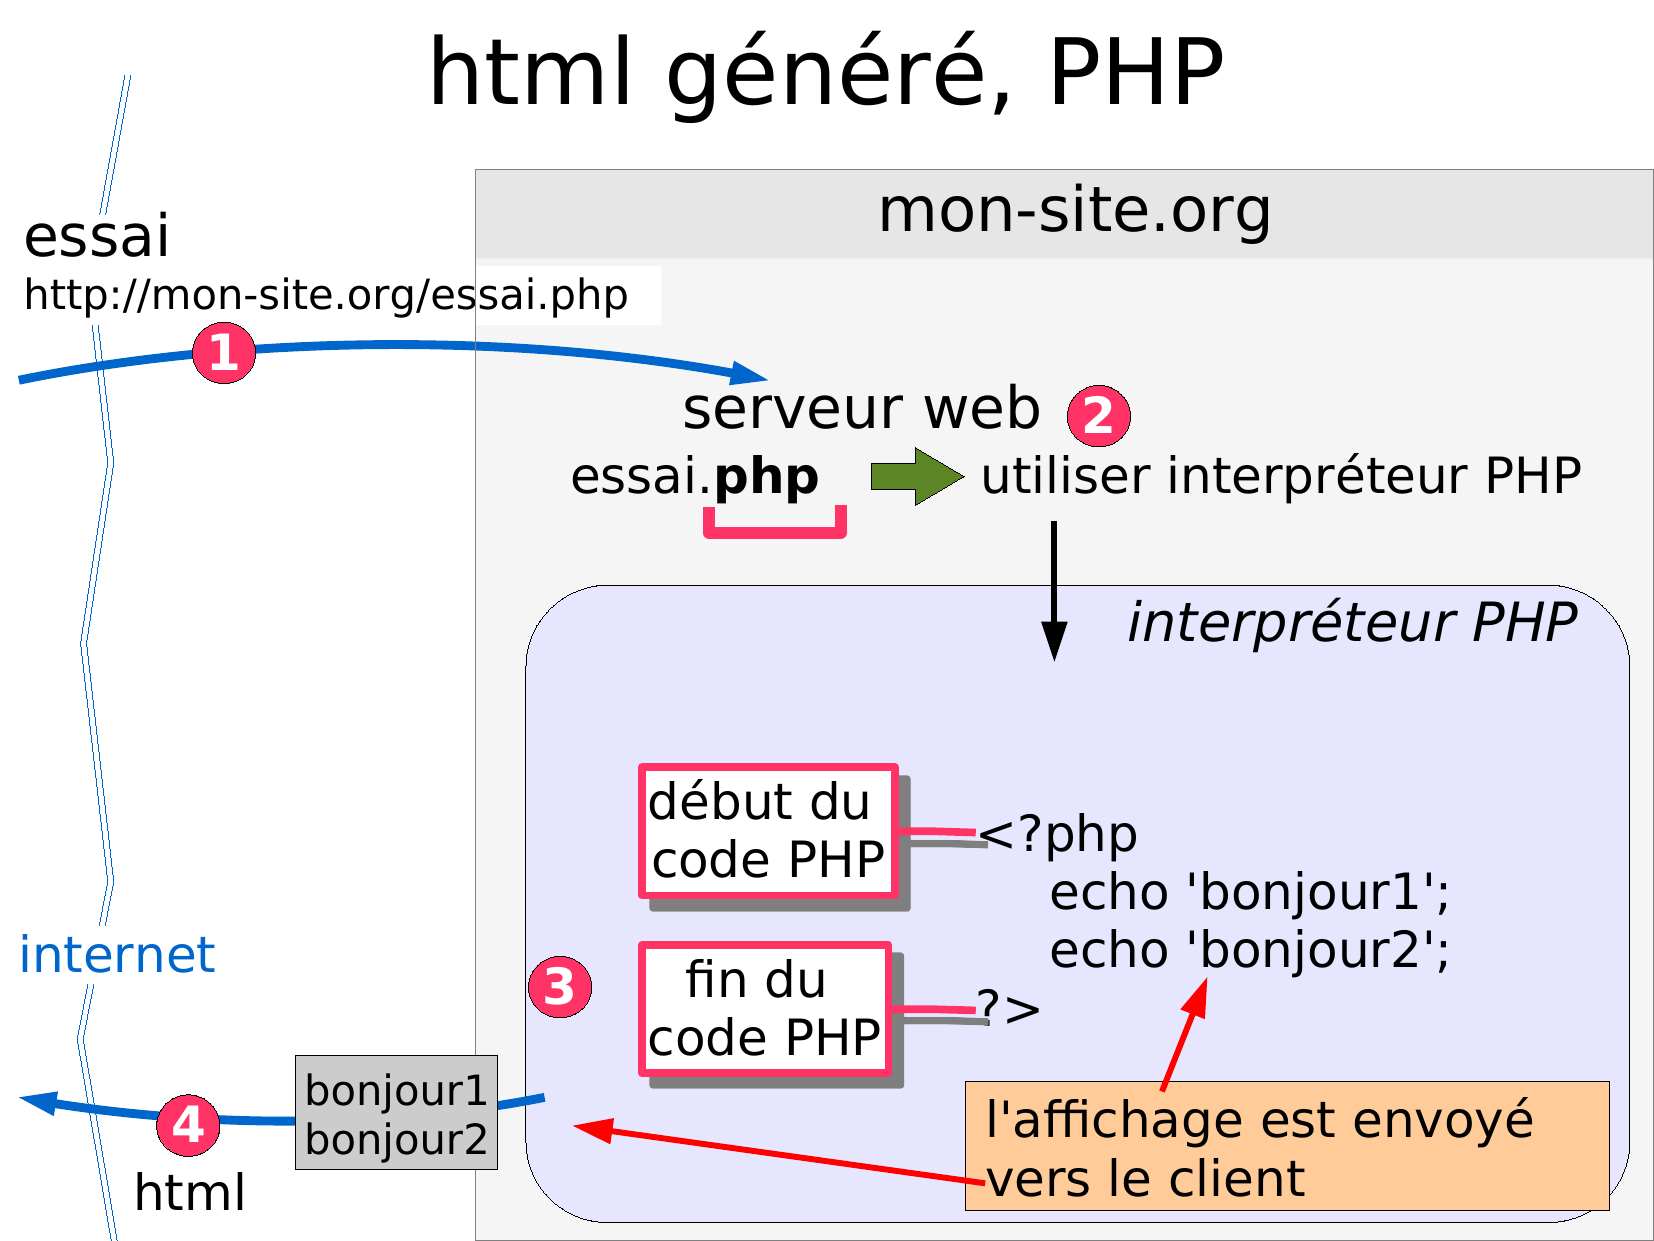

# html généré, PHP
mon-site.org
essai
http://mon-site.org/essai.php
1
serveur web
2
essai.php utiliser interpréteur PHP
interpréteur PHP
<?php
	echo 'bonjour1';
	echo 'bonjour2';
?>
internet
3
bonjour1
bonjour2
l'affichage est envoyé
vers le client
4
html